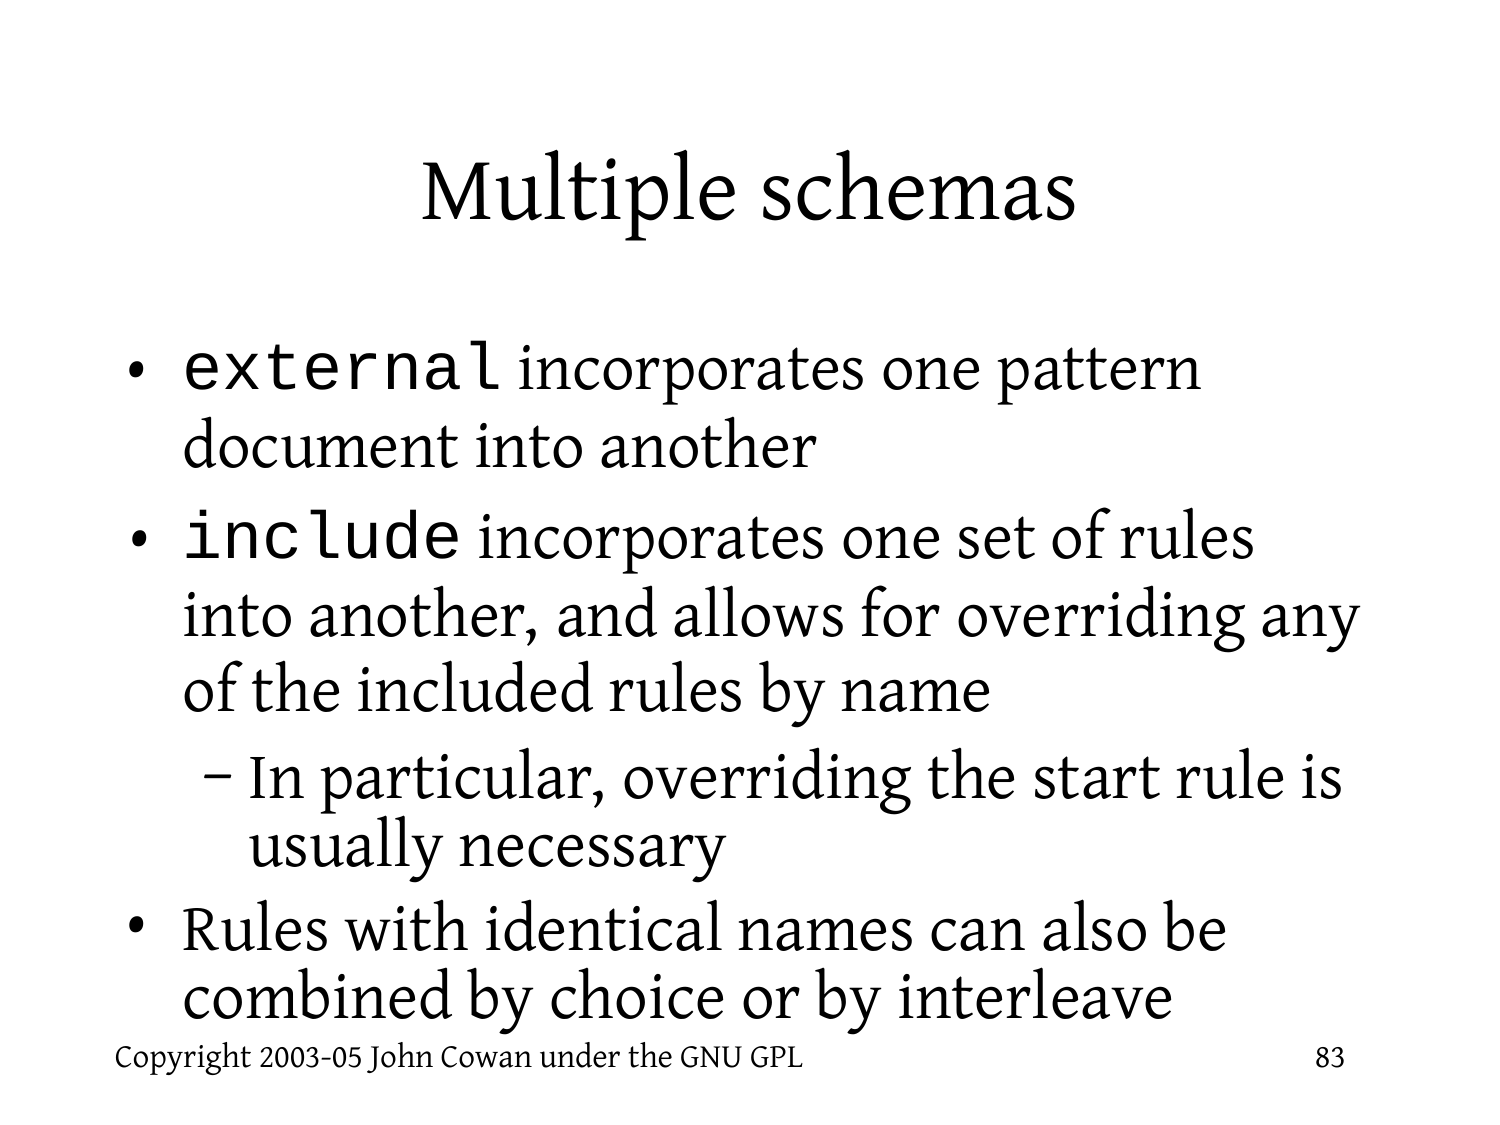

# Multiple schemas
external incorporates one pattern document into another
include incorporates one set of rules into another, and allows for overriding any of the included rules by name
In particular, overriding the start rule is usually necessary
Rules with identical names can also be combined by choice or by interleave